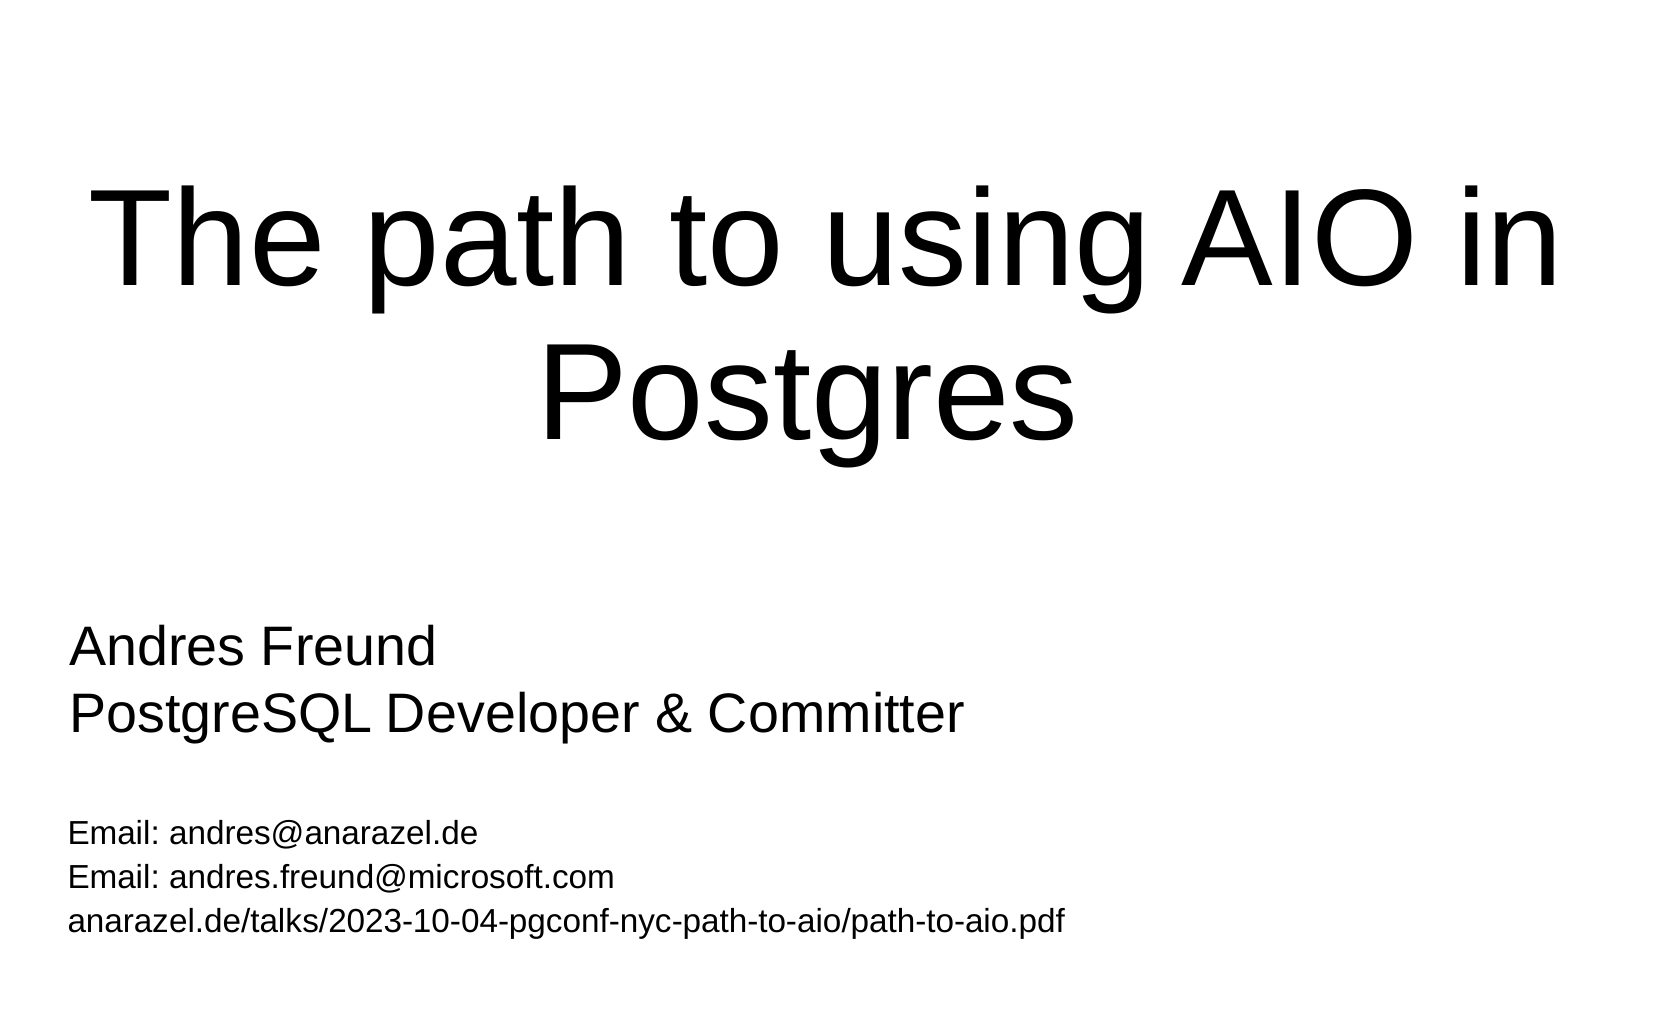

The path to using AIO in Postgres
Andres Freund
PostgreSQL Developer & Committer
# Email: andres@anarazel.de
Email: andres.freund@microsoft.com
anarazel.de/talks/2023-10-04-pgconf-nyc-path-to-aio/path-to-aio.pdf